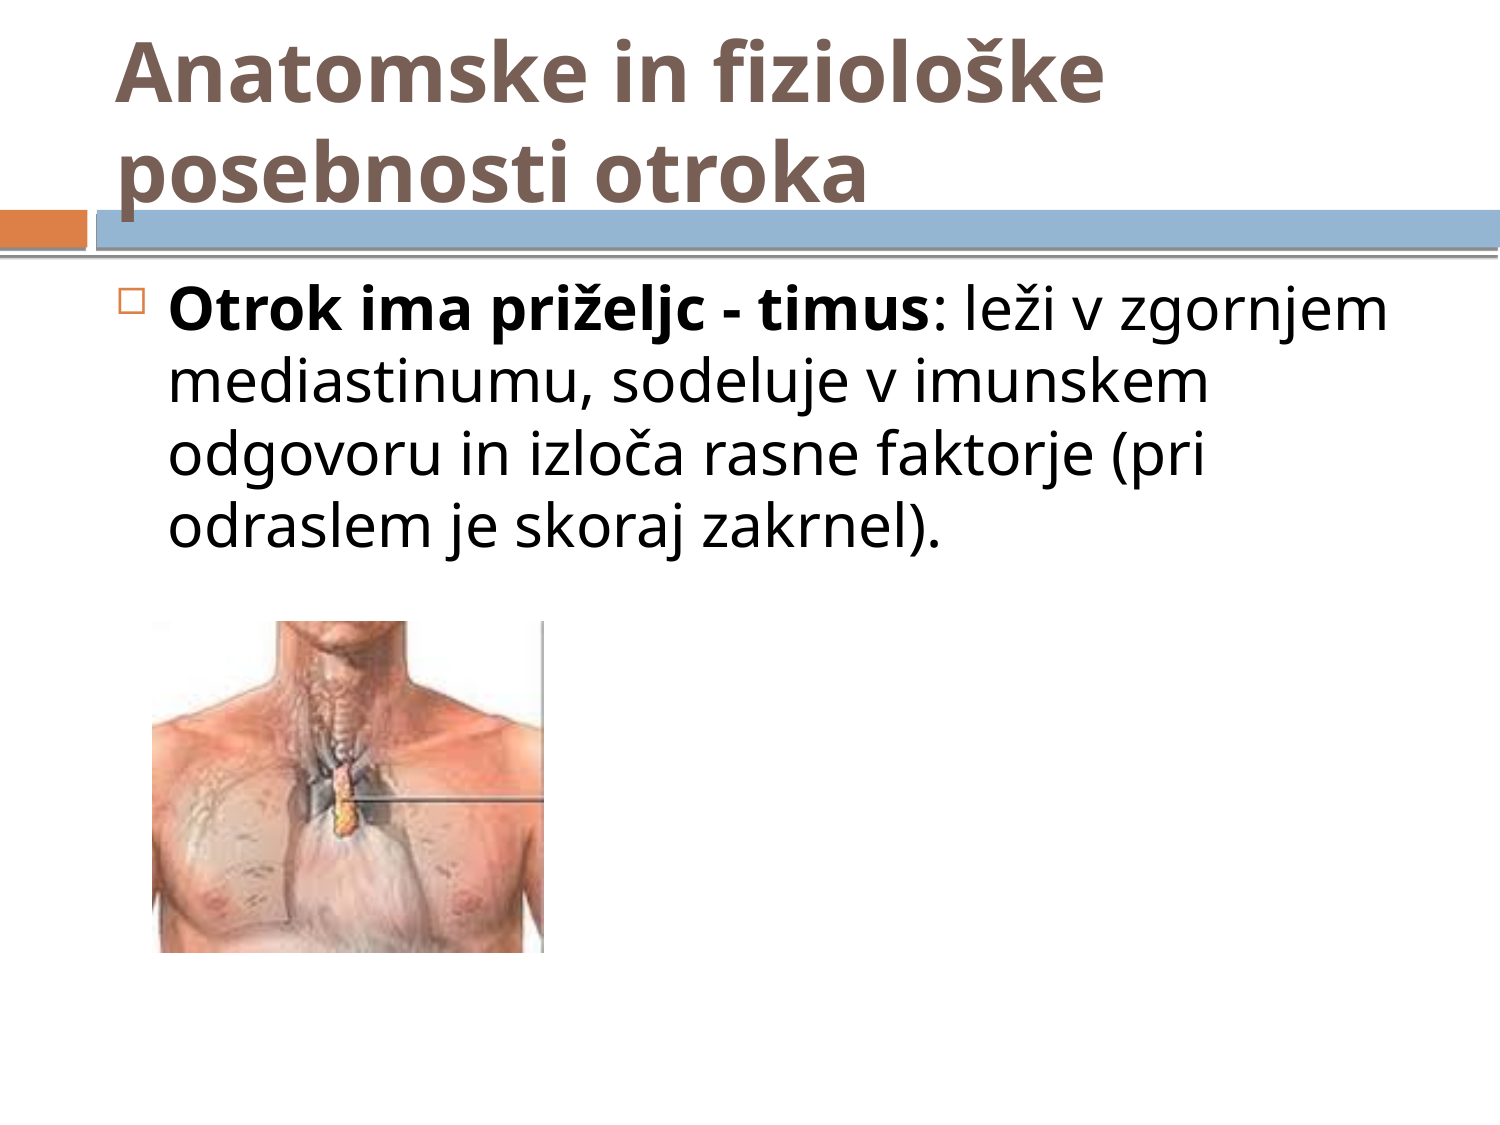

# Anatomske in fiziološke posebnosti otroka
Otrok ima priželjc - timus: leži v zgornjem mediastinumu, sodeluje v imunskem odgovoru in izloča rasne faktorje (pri odraslem je skoraj zakrnel).